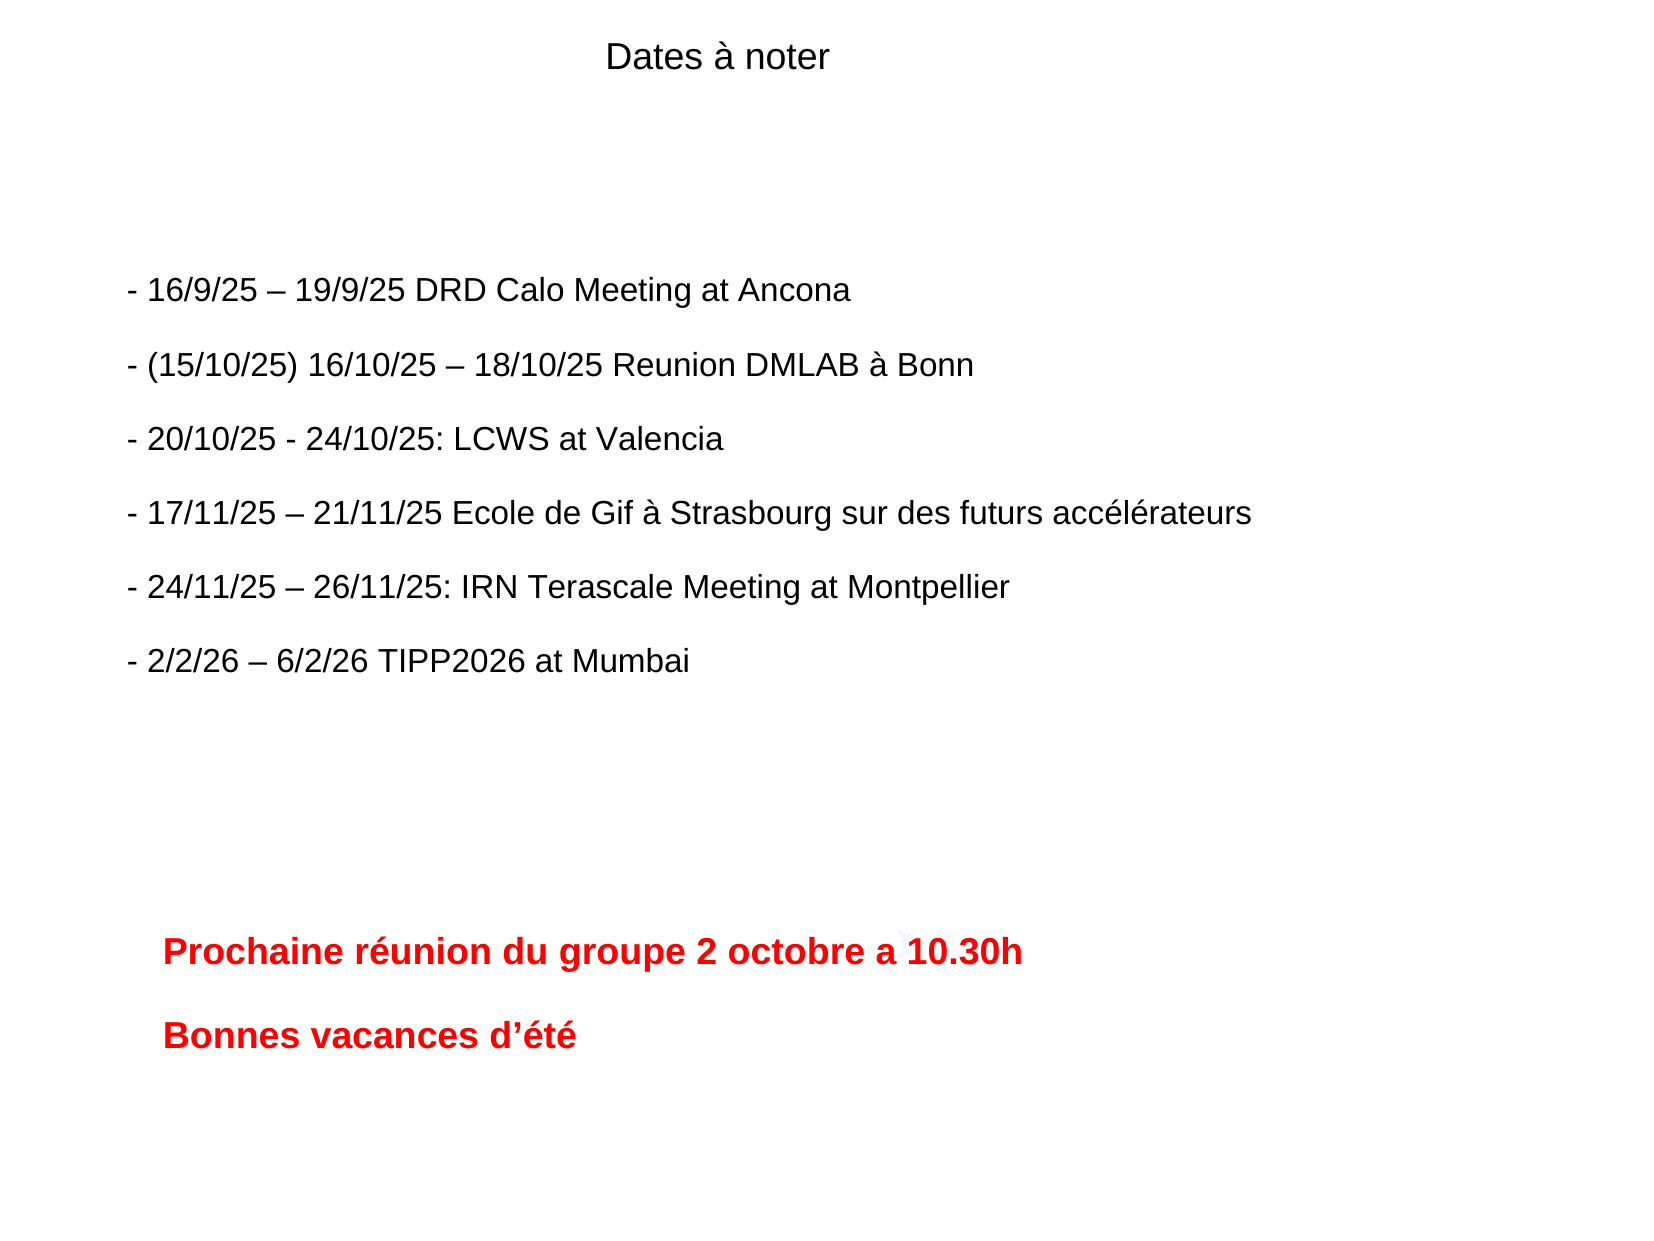

Dates à noter
- 16/9/25 – 19/9/25 DRD Calo Meeting at Ancona
- (15/10/25) 16/10/25 – 18/10/25 Reunion DMLAB à Bonn
- 20/10/25 - 24/10/25: LCWS at Valencia
- 17/11/25 – 21/11/25 Ecole de Gif à Strasbourg sur des futurs accélérateurs
- 24/11/25 – 26/11/25: IRN Terascale Meeting at Montpellier
- 2/2/26 – 6/2/26 TIPP2026 at Mumbai
Prochaine réunion du groupe 2 octobre a 10.30h
Bonnes vacances d’été